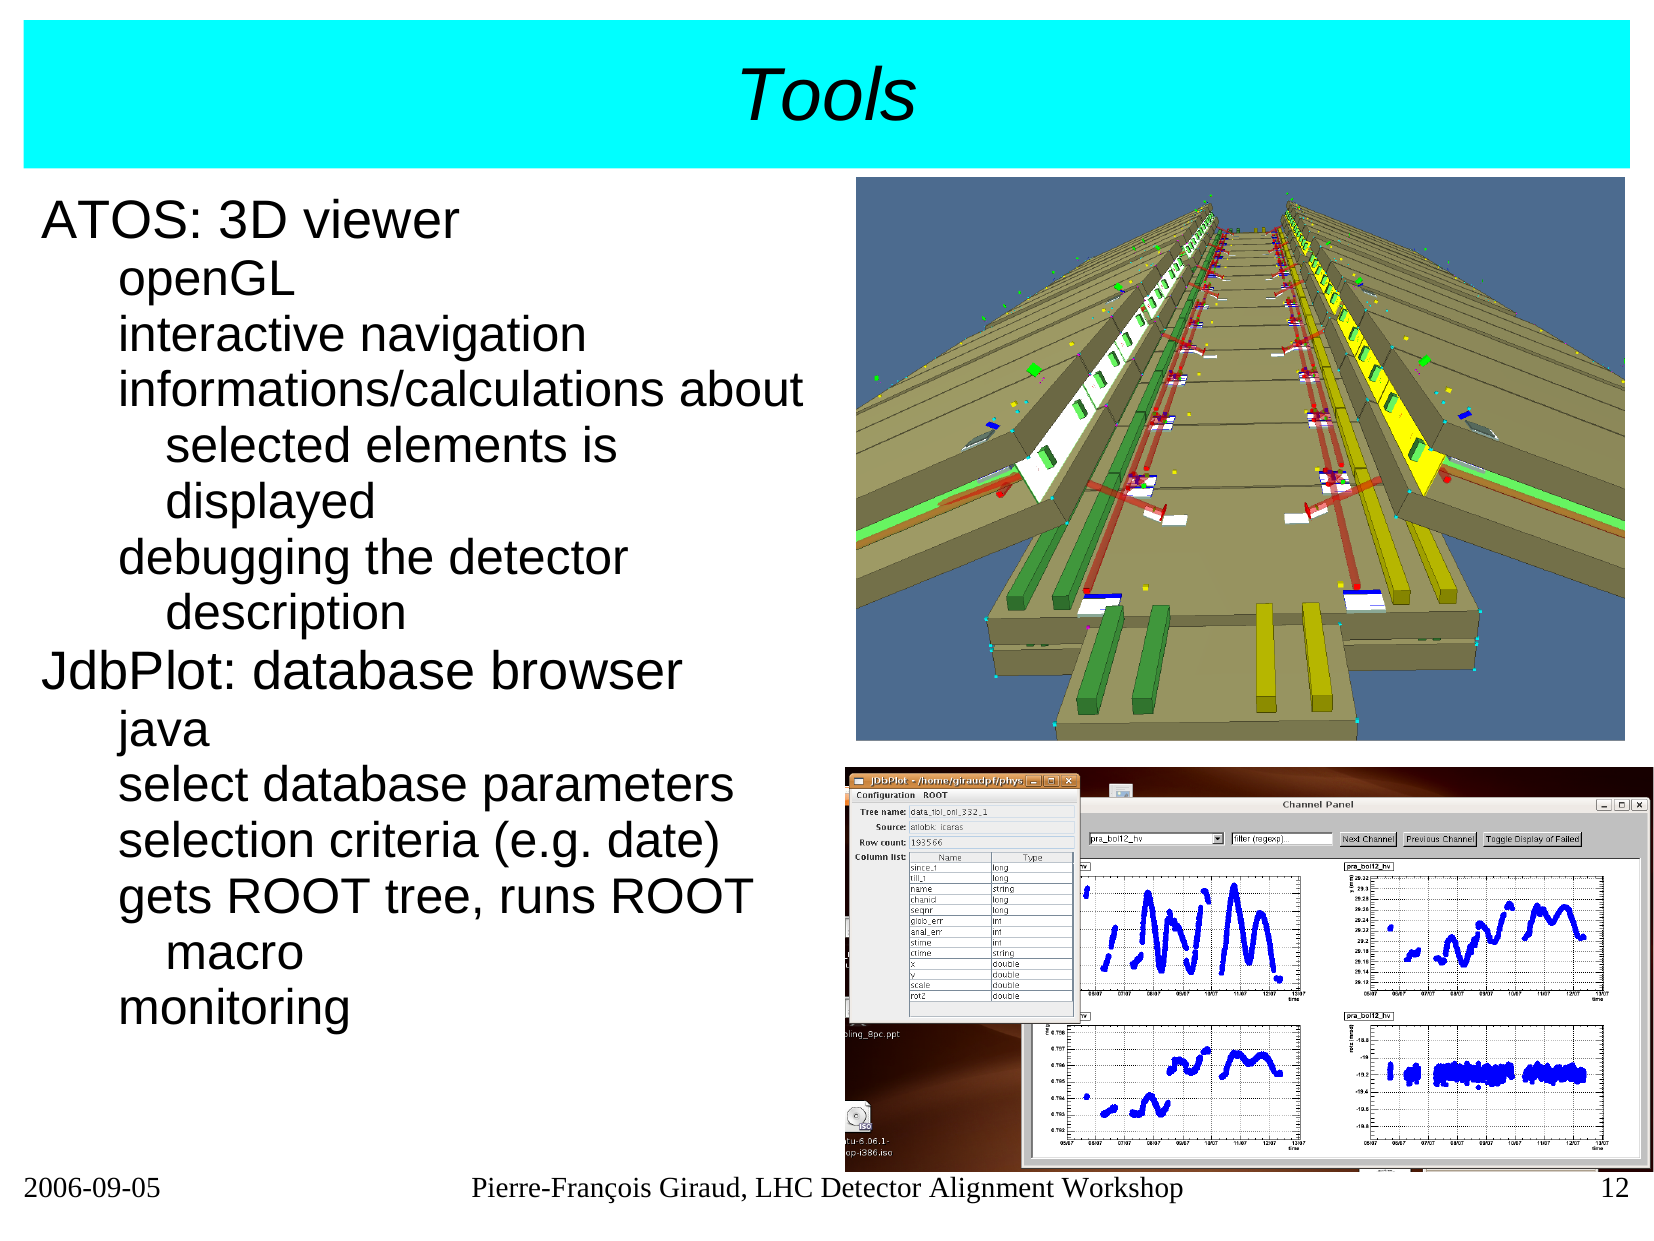

# Tools
ATOS: 3D viewer
openGL
interactive navigation
informations/calculations about selected elements is displayed
debugging the detector description
JdbPlot: database browser
java
select database parameters
selection criteria (e.g. date)
gets ROOT tree, runs ROOT macro
monitoring
2006-09-05
Pierre-François Giraud, LHC Detector Alignment Workshop
12